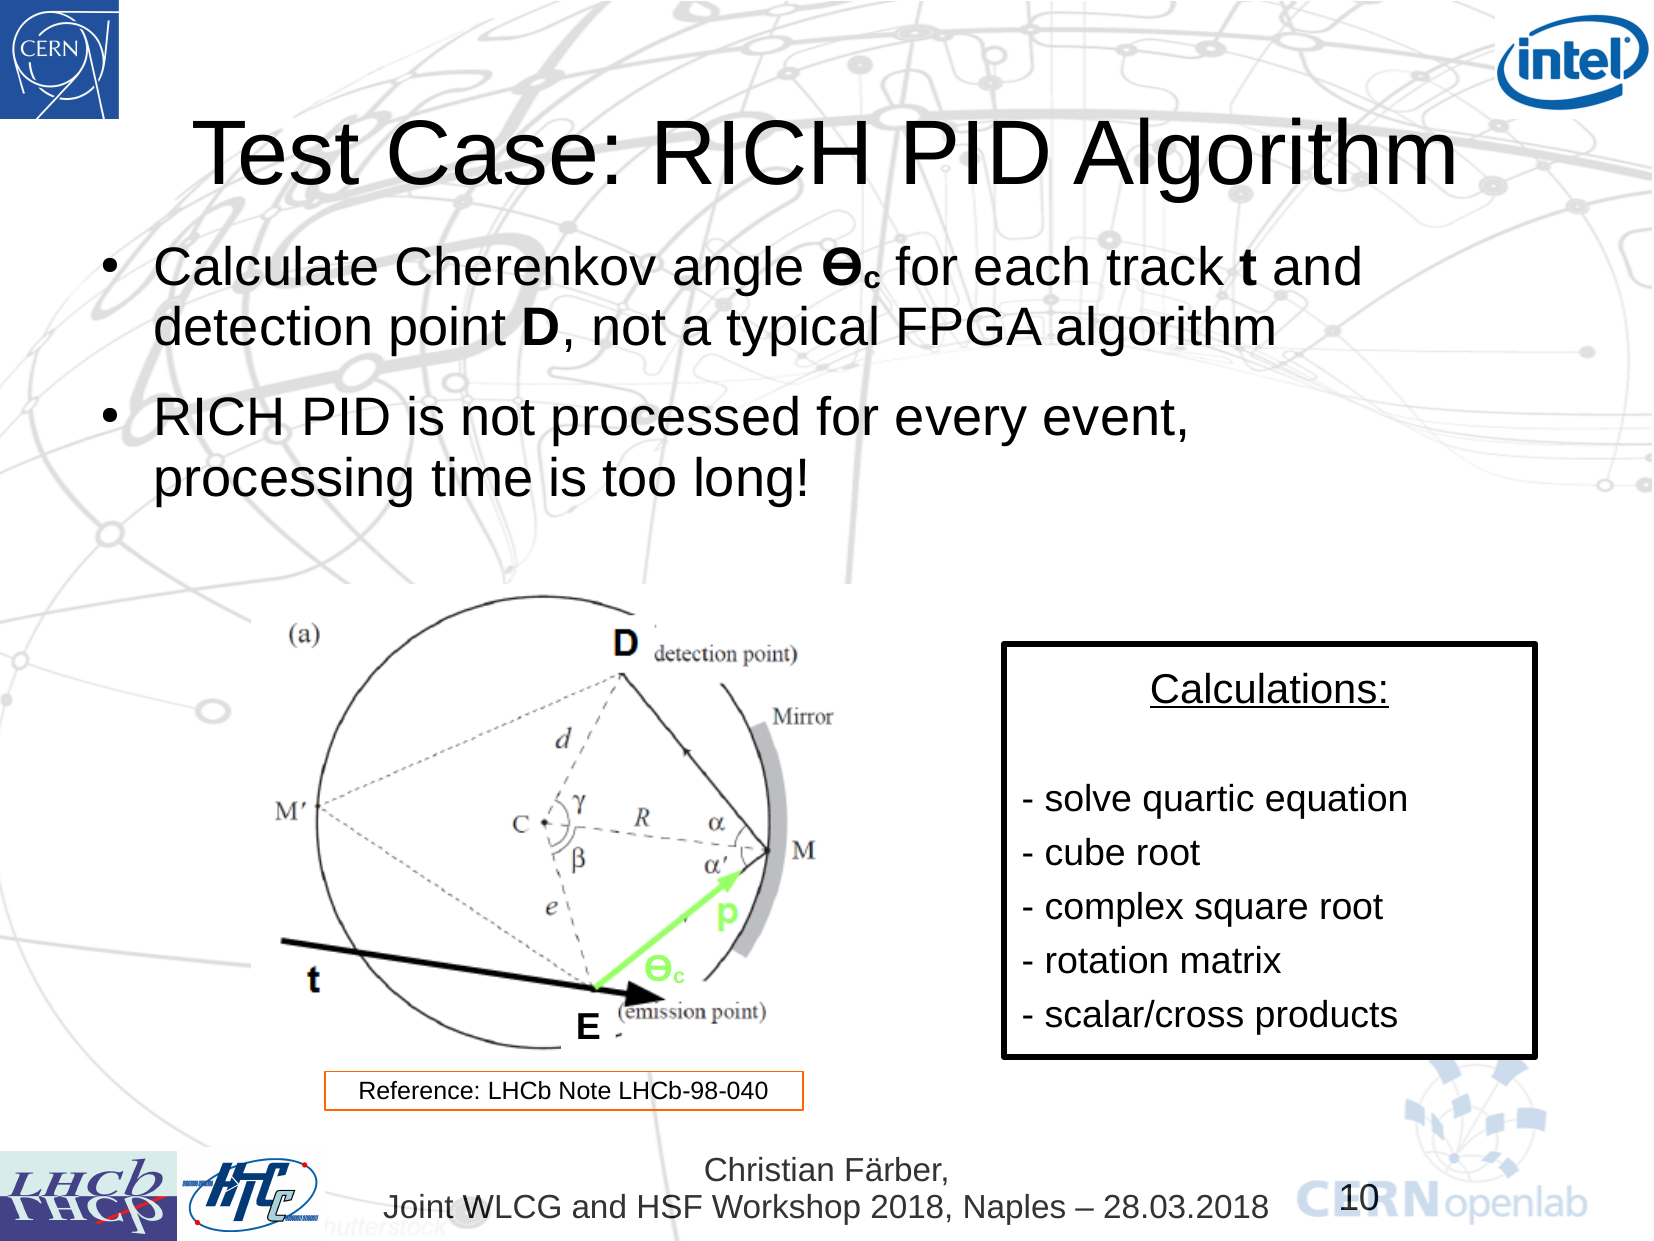

# Test Case: RICH PID Algorithm
Calculate Cherenkov angle Ɵc for each track t and detection point D, not a typical FPGA algorithm
RICH PID is not processed for every event, processing time is too long!
Calculations:
- solve quartic equation
- cube root
- complex square root
- rotation matrix
- scalar/cross products
Ɵc
E
Reference: LHCb Note LHCb-98-040